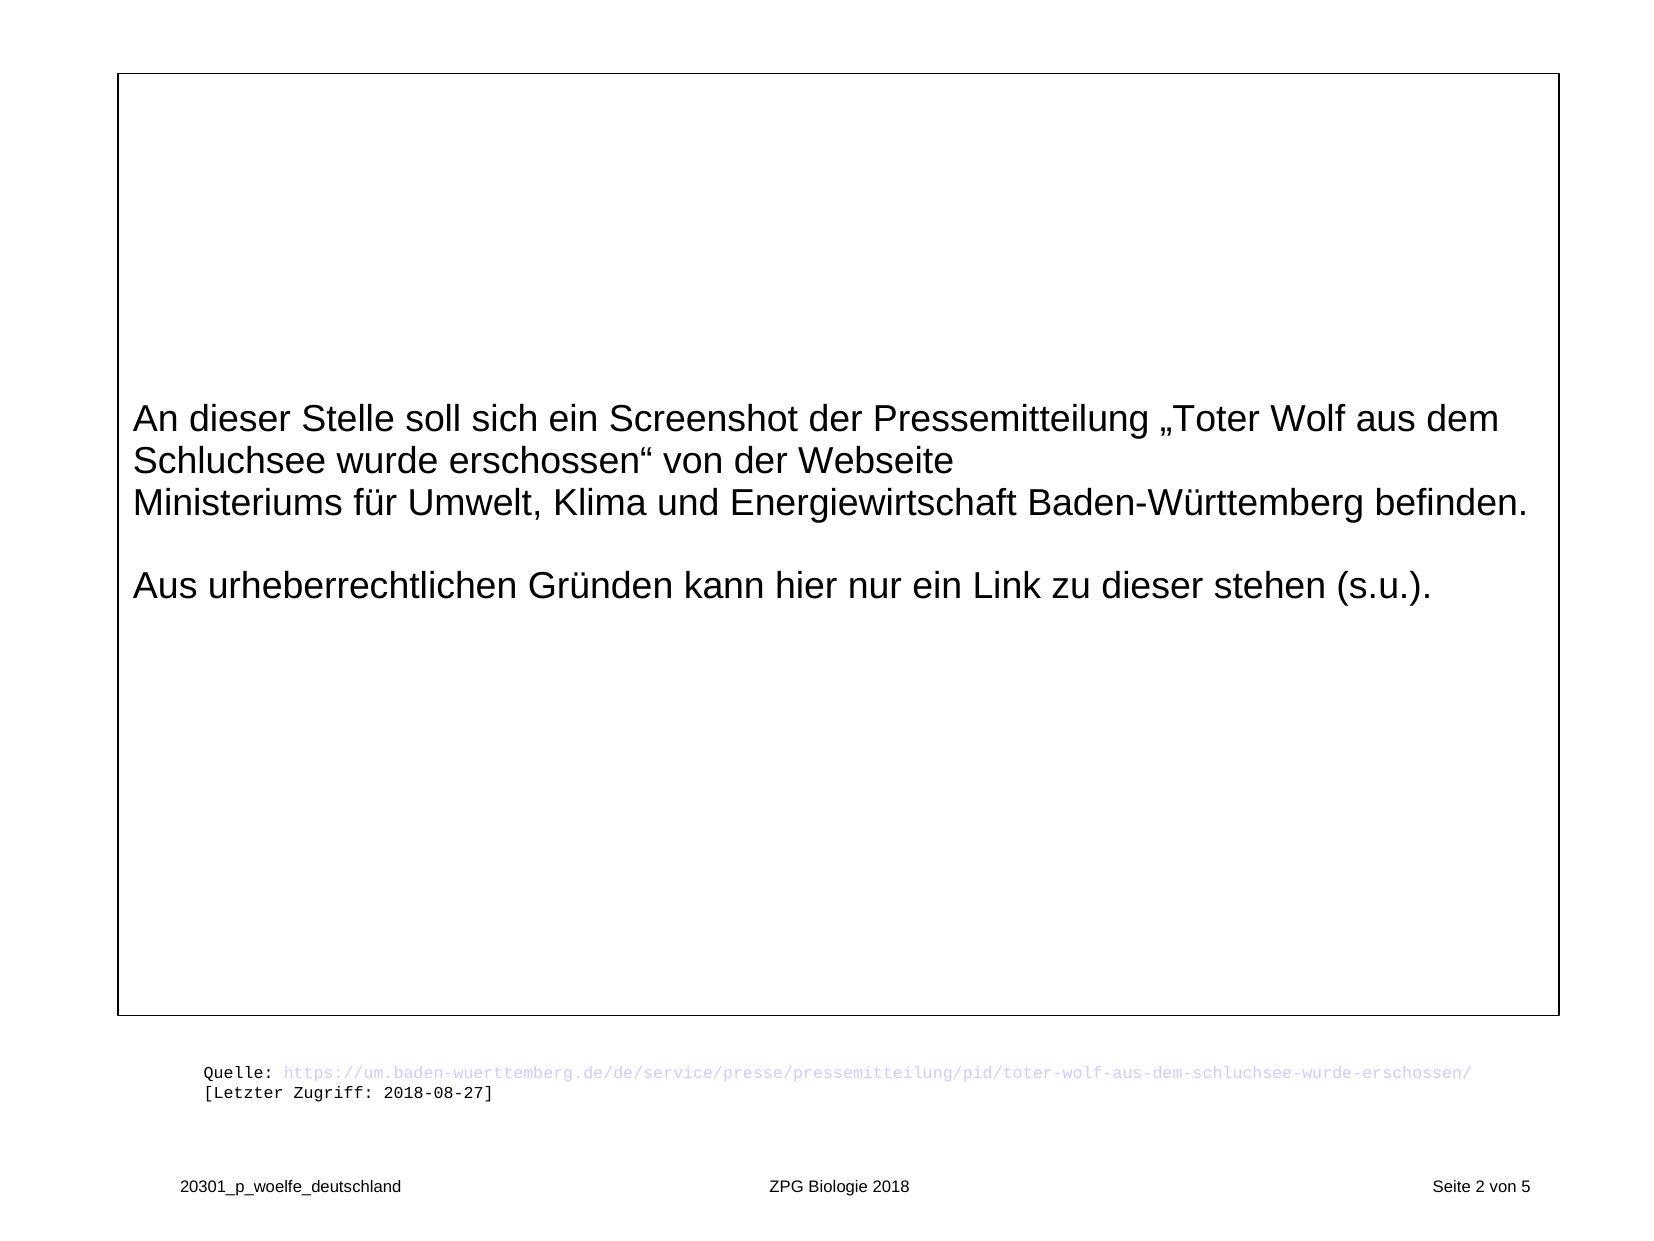

An dieser Stelle soll sich ein Screenshot der Pressemitteilung „Toter Wolf aus dem Schluchsee wurde erschossen“ von der Webseite
Ministeriums für Umwelt, Klima und Energiewirtschaft Baden-Württemberg befinden.
Aus urheberrechtlichen Gründen kann hier nur ein Link zu dieser stehen (s.u.).
Quelle: https://um.baden-wuerttemberg.de/de/service/presse/pressemitteilung/pid/toter-wolf-aus-dem-schluchsee-wurde-erschossen/
[Letzter Zugriff: 2018-08-27]
20301_p_woelfe_deutschland					ZPG Biologie 2018								Seite 2 von 5